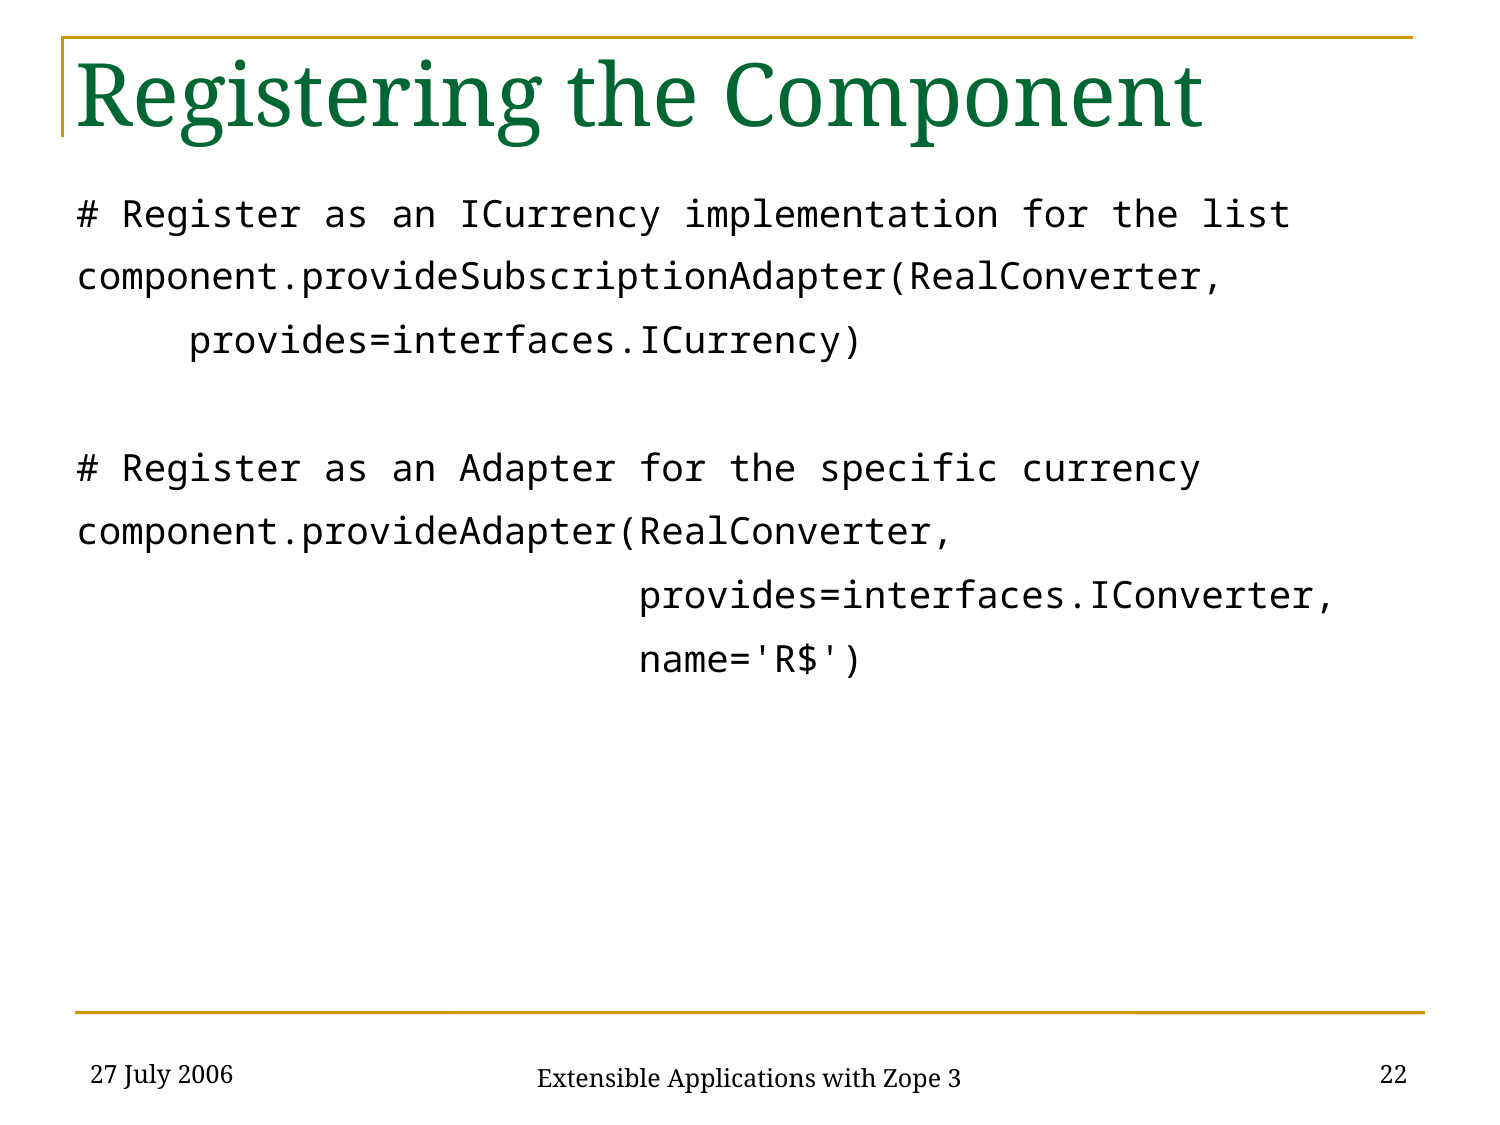

# Registering the Component
# Register as an ICurrency implementation for the list
component.provideSubscriptionAdapter(RealConverter,
 provides=interfaces.ICurrency)
# Register as an Adapter for the specific currency
component.provideAdapter(RealConverter,
 provides=interfaces.IConverter,
 name='R$')
Extensible Applications with Zope 3
27 July 2006
22